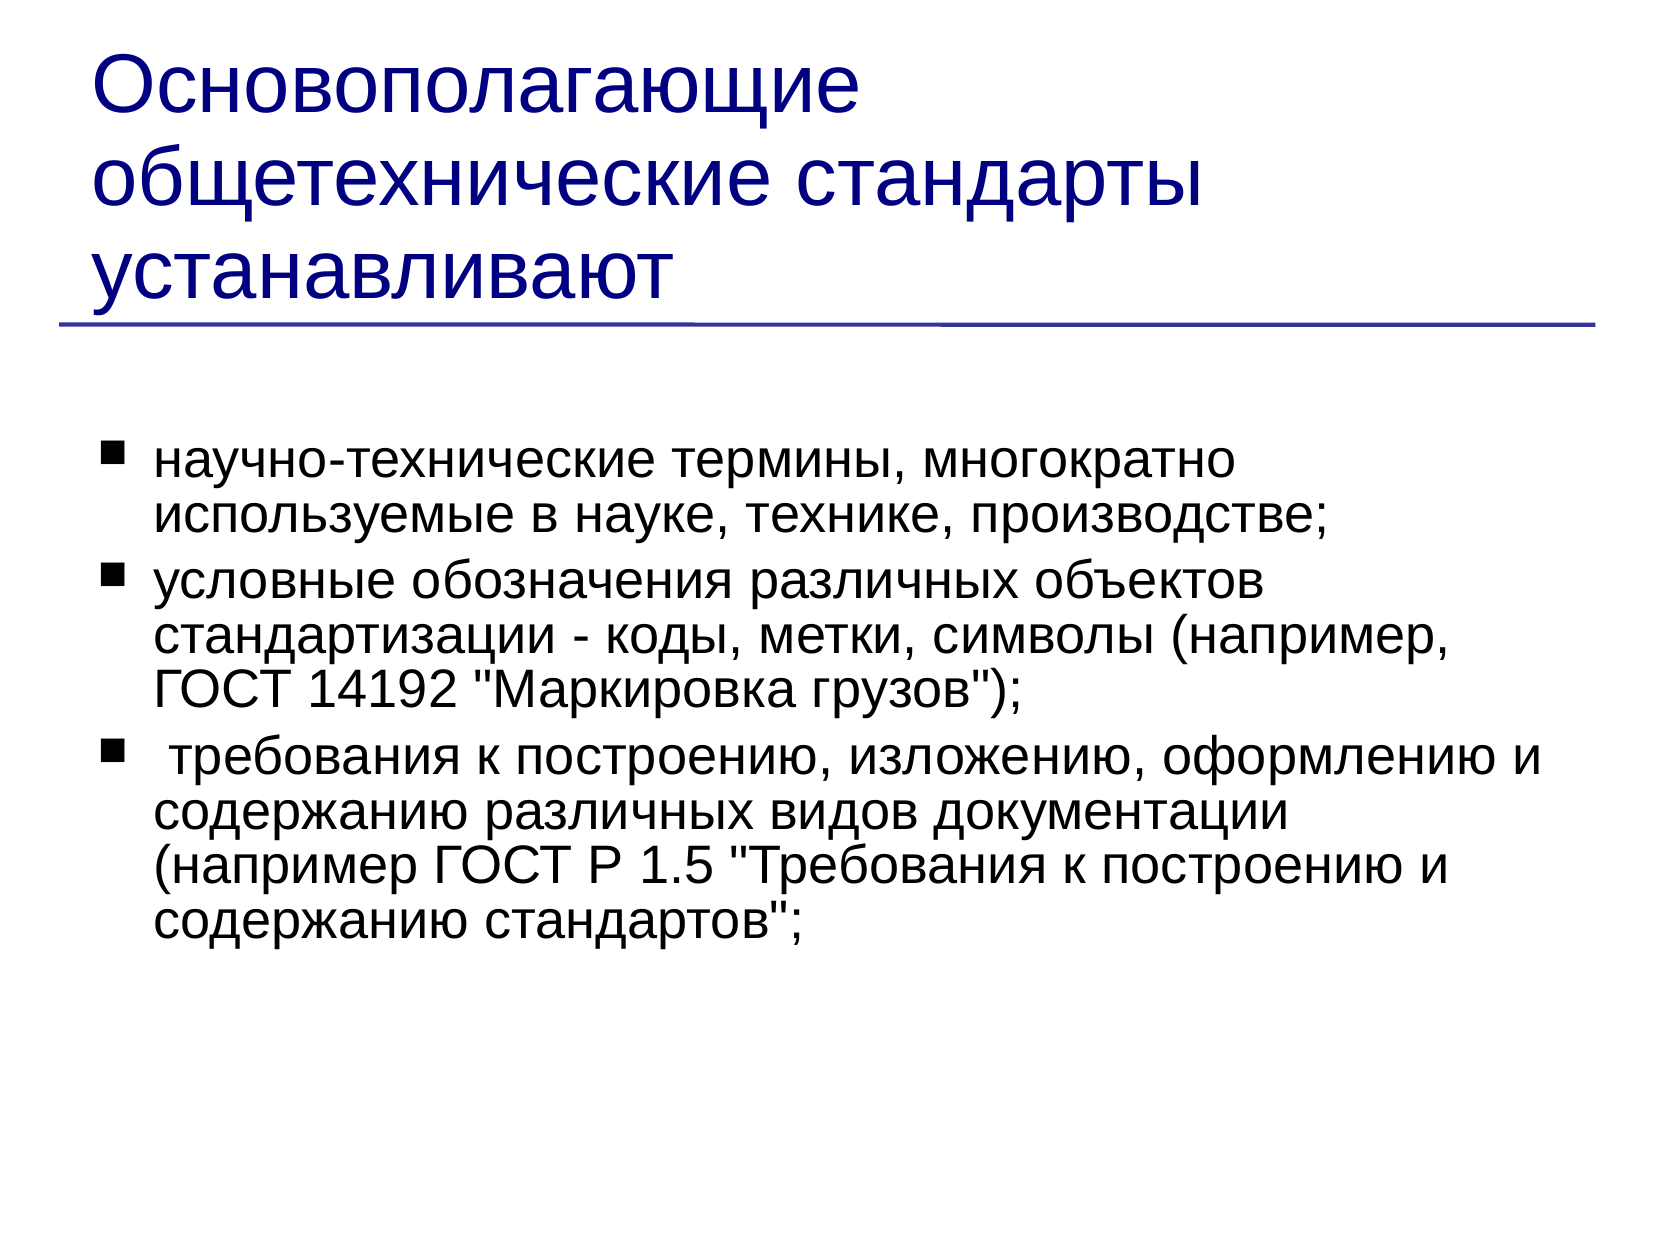

# Основополагающие общетехнические стандарты устанавливают
научно-технические термины, многократно используемые в науке, технике, производстве;
условные обозначения различных объектов стандартизации - коды, метки, символы (например, ГОСТ 14192 "Маркировка грузов");
 требования к построению, изложению, оформлению и содержанию различных видов документации (например ГОСТ Р 1.5 "Требования к построению и содержанию стандартов";